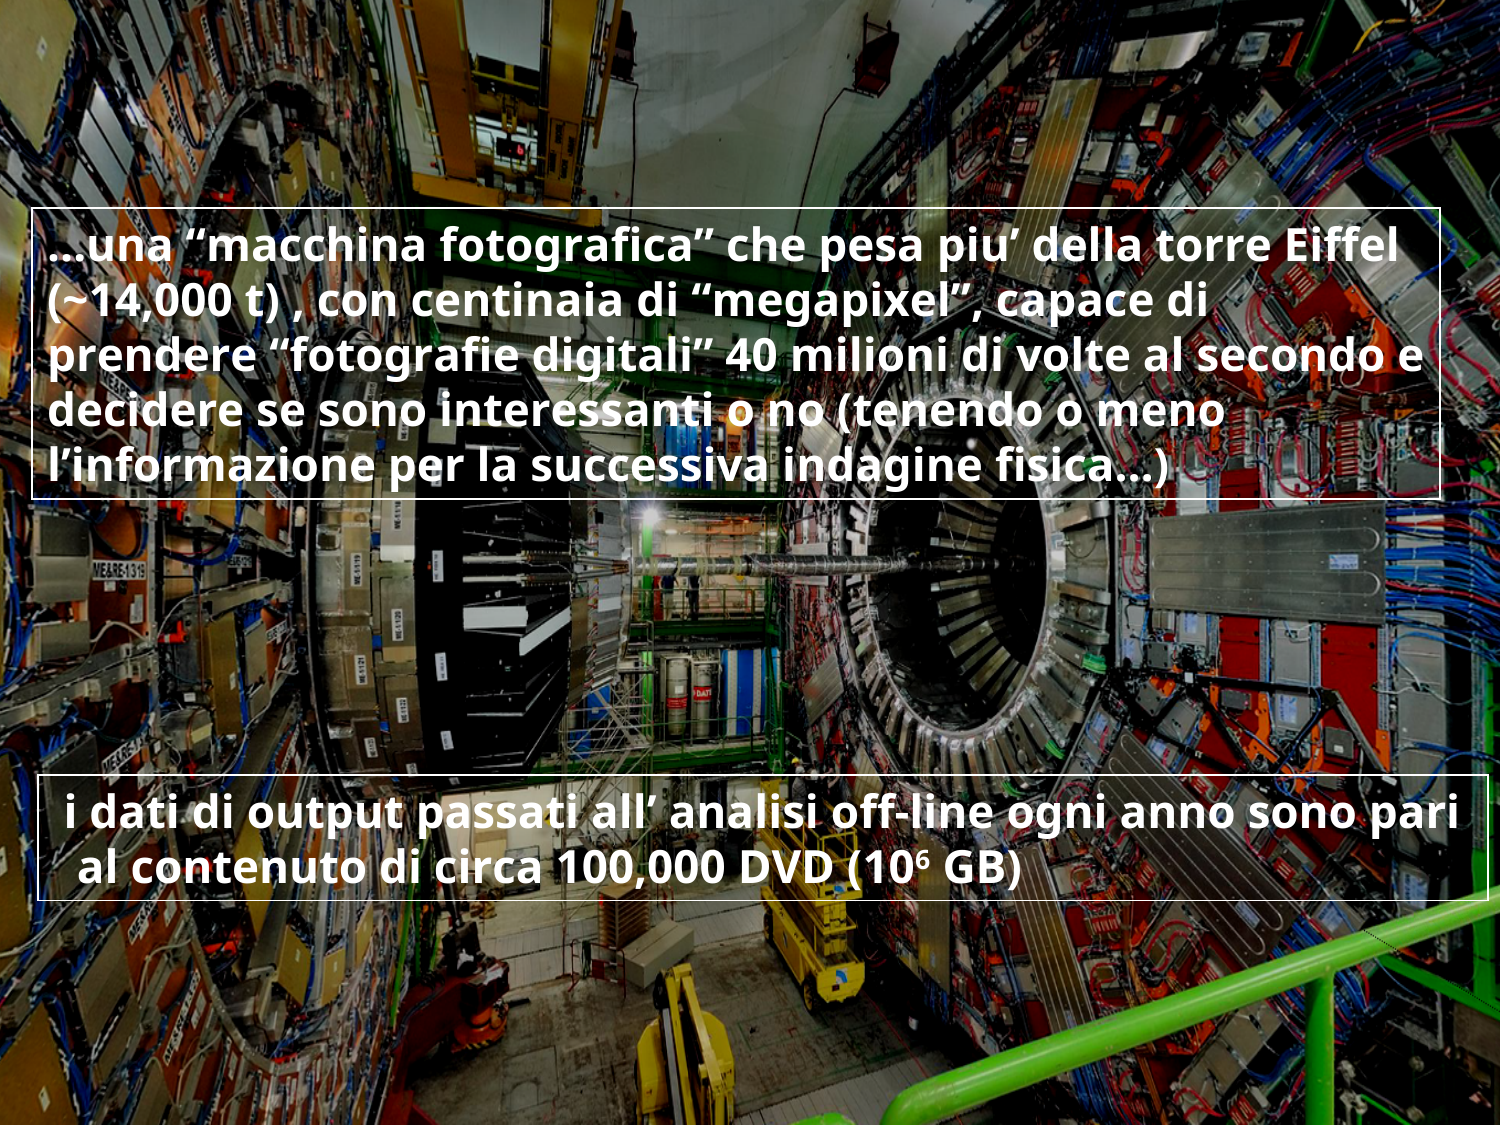

…una “macchina fotografica” che pesa piu’ della torre Eiffel
(~14,000 t) , con centinaia di “megapixel”, capace di
prendere “fotografie digitali” 40 milioni di volte al secondo e
decidere se sono interessanti o no (tenendo o meno
l’informazione per la successiva indagine fisica…)
 i dati di output passati all’ analisi off-line ogni anno sono pari
 al contenuto di circa 100,000 DVD (106 GB)
37